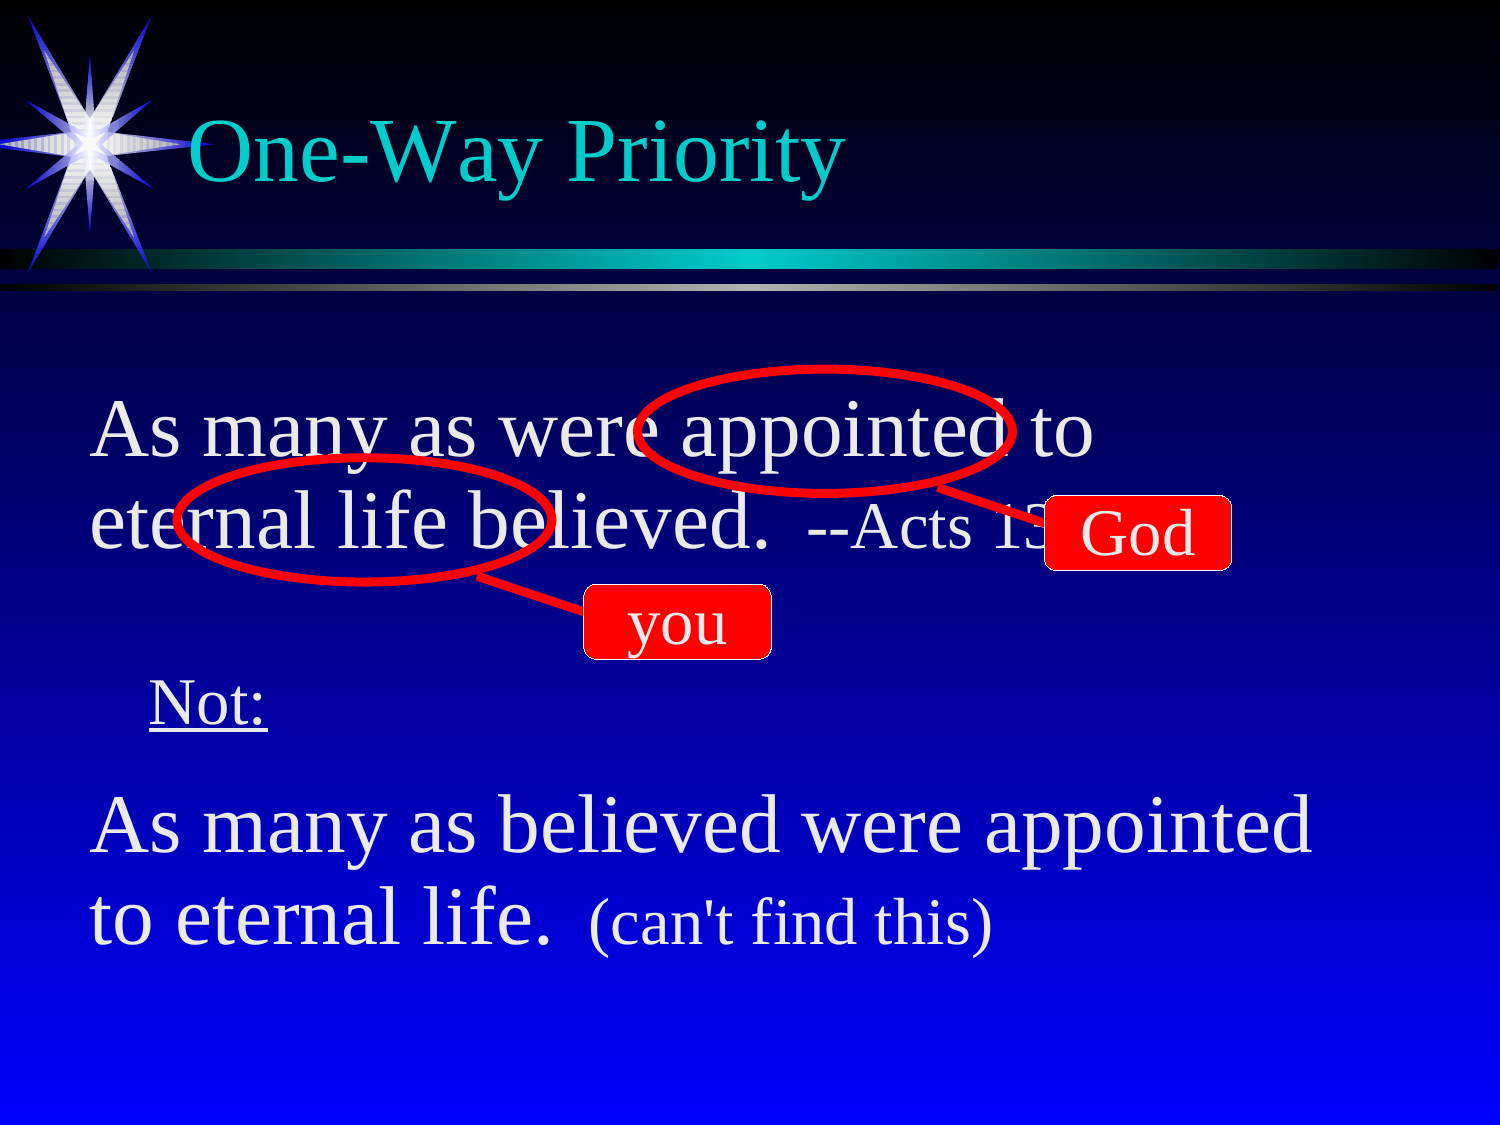

# One-Way Priority
God
As many as were appointed to eternal life believed. --Acts 13:48
you
Not:
As many as believed were appointed to eternal life. (can't find this)